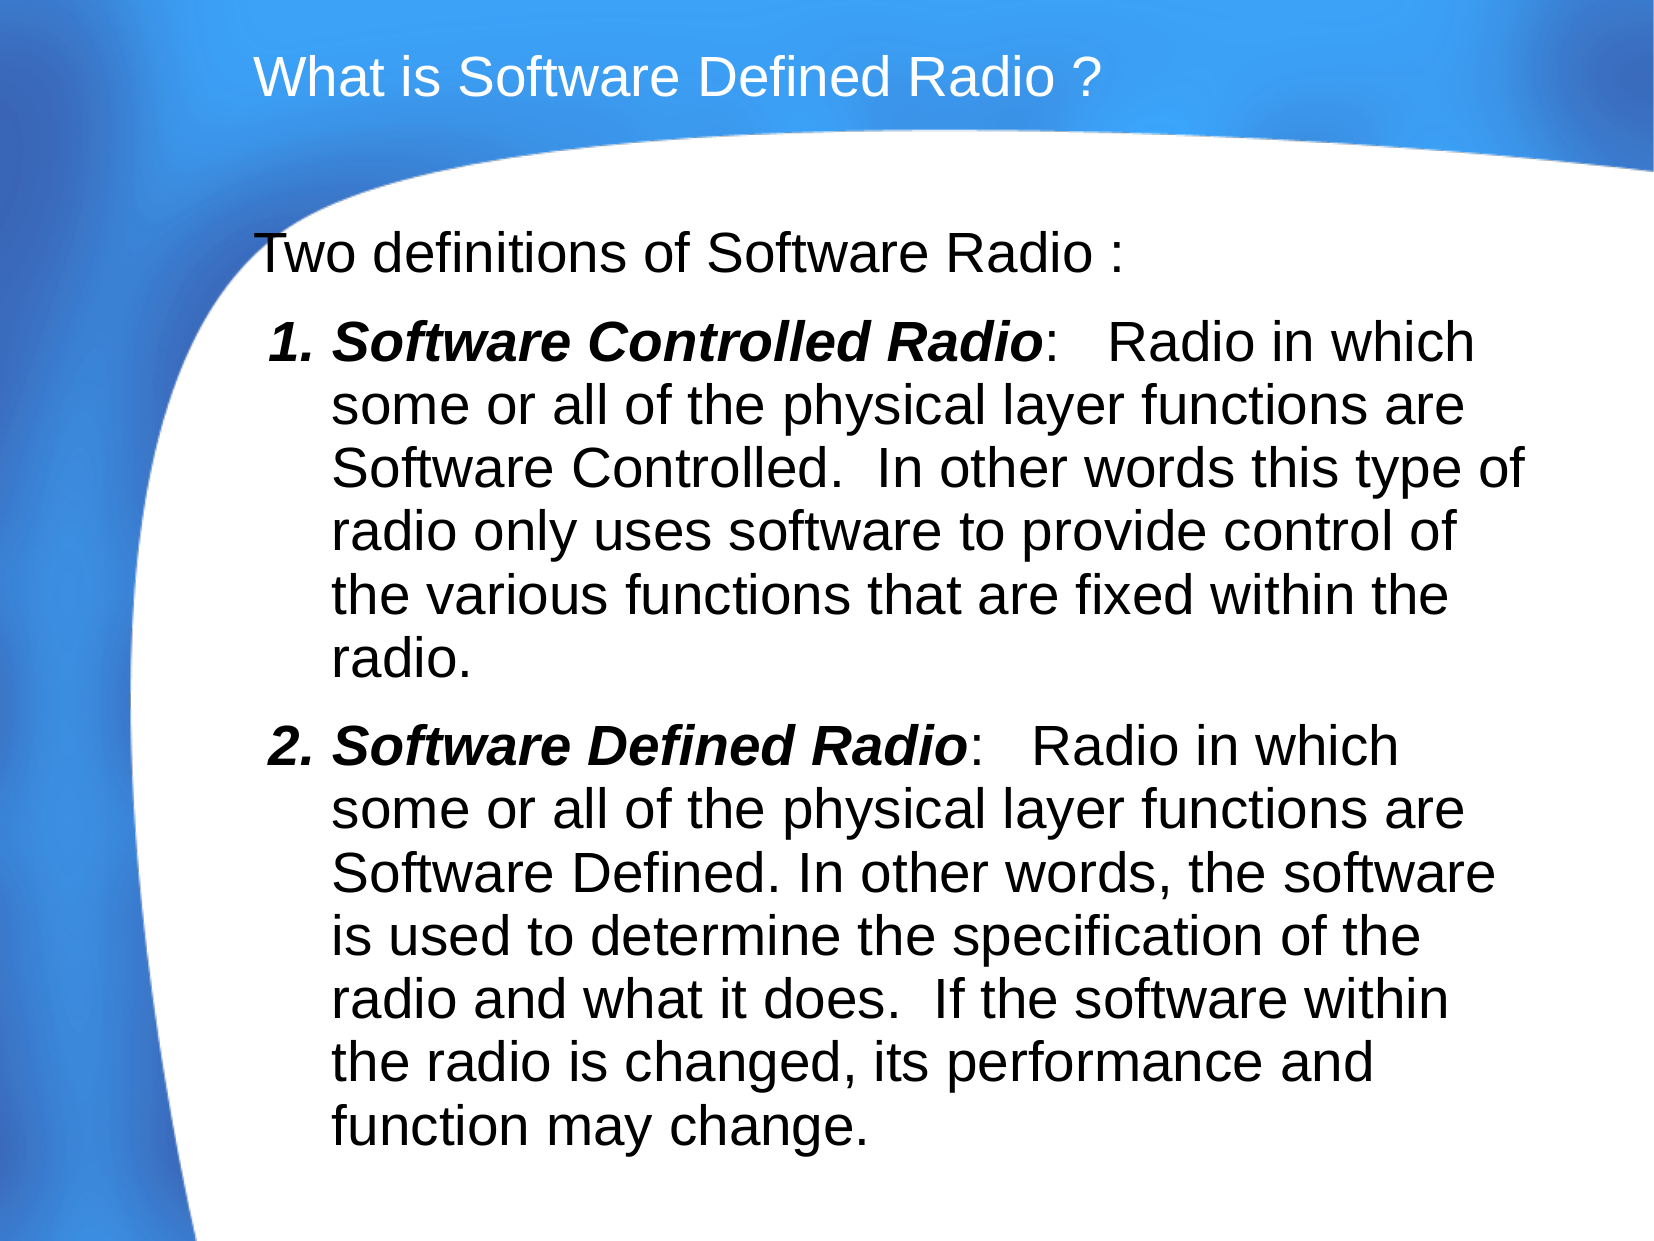

# What is Software Defined Radio ?
Two definitions of Software Radio :
Software Controlled Radio: Radio in which some or all of the physical layer functions are Software Controlled. In other words this type of radio only uses software to provide control of the various functions that are fixed within the radio.
Software Defined Radio: Radio in which some or all of the physical layer functions are Software Defined. In other words, the software is used to determine the specification of the radio and what it does. If the software within the radio is changed, its performance and function may change.